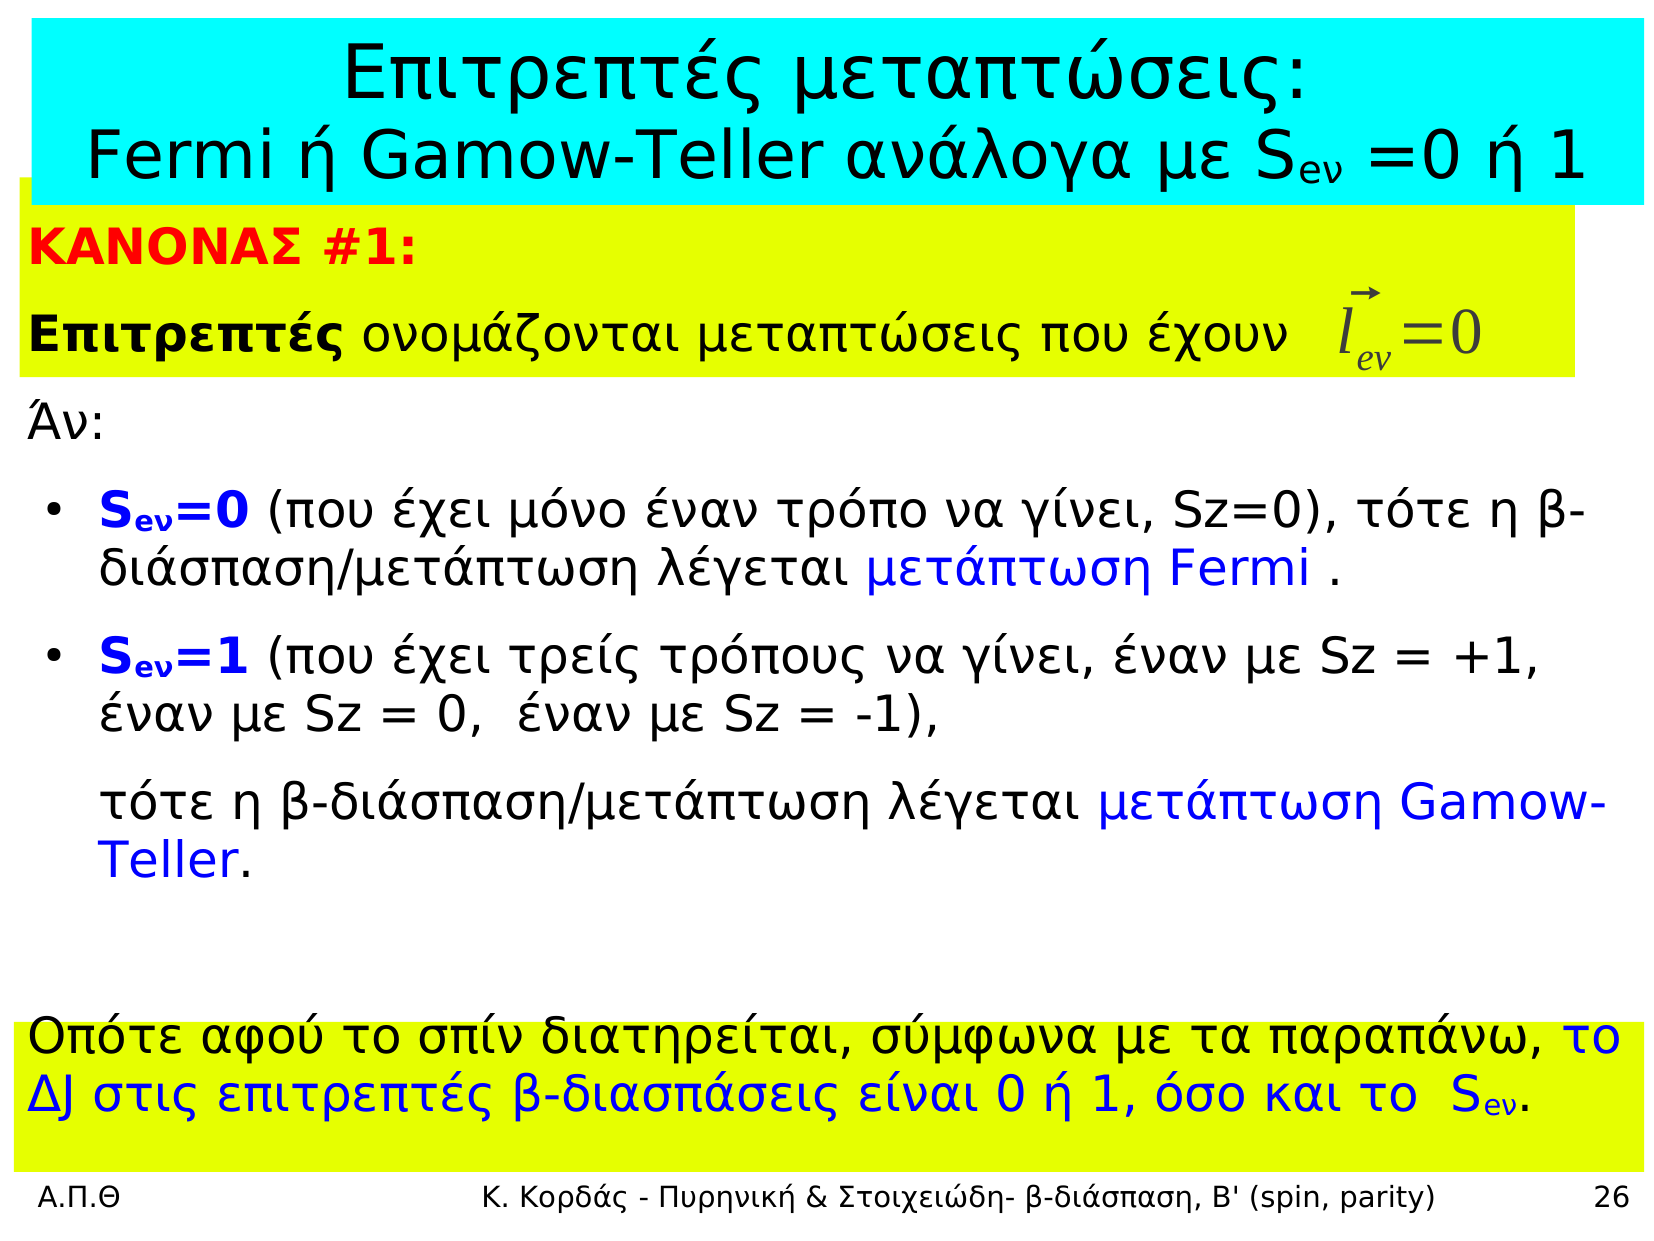

# Επιτρεπτές μεταπτώσεις: Fermi ή Gamow-Teller ανάλογα με Seν =0 ή 1
ΚΑΝΟΝΑΣ #1:
Επιτρεπτές ονομάζονται μεταπτώσεις που έχουν
Άν:
Seν=0 (που έχει μόνο έναν τρόπο να γίνει, Sz=0), τότε η β-διάσπαση/μετάπτωση λέγεται μετάπτωση Fermi .
Seν=1 (που έχει τρείς τρόπους να γίνει, έναν με Sz = +1, έναν με Sz = 0, έναν με Sz = -1),
τότε η β-διάσπαση/μετάπτωση λέγεται μετάπτωση Gamow-Teller.
Οπότε αφού το σπίν διατηρείται, σύμφωνα με τα παραπάνω, το ΔJ στις επιτρεπτές β-διασπάσεις είναι 0 ή 1, όσο και το Seν.
Α.Π.Θ
Κ. Κορδάς - Πυρηνική & Στοιχειώδη- β-διάσπαση, B' (spin, parity)
26